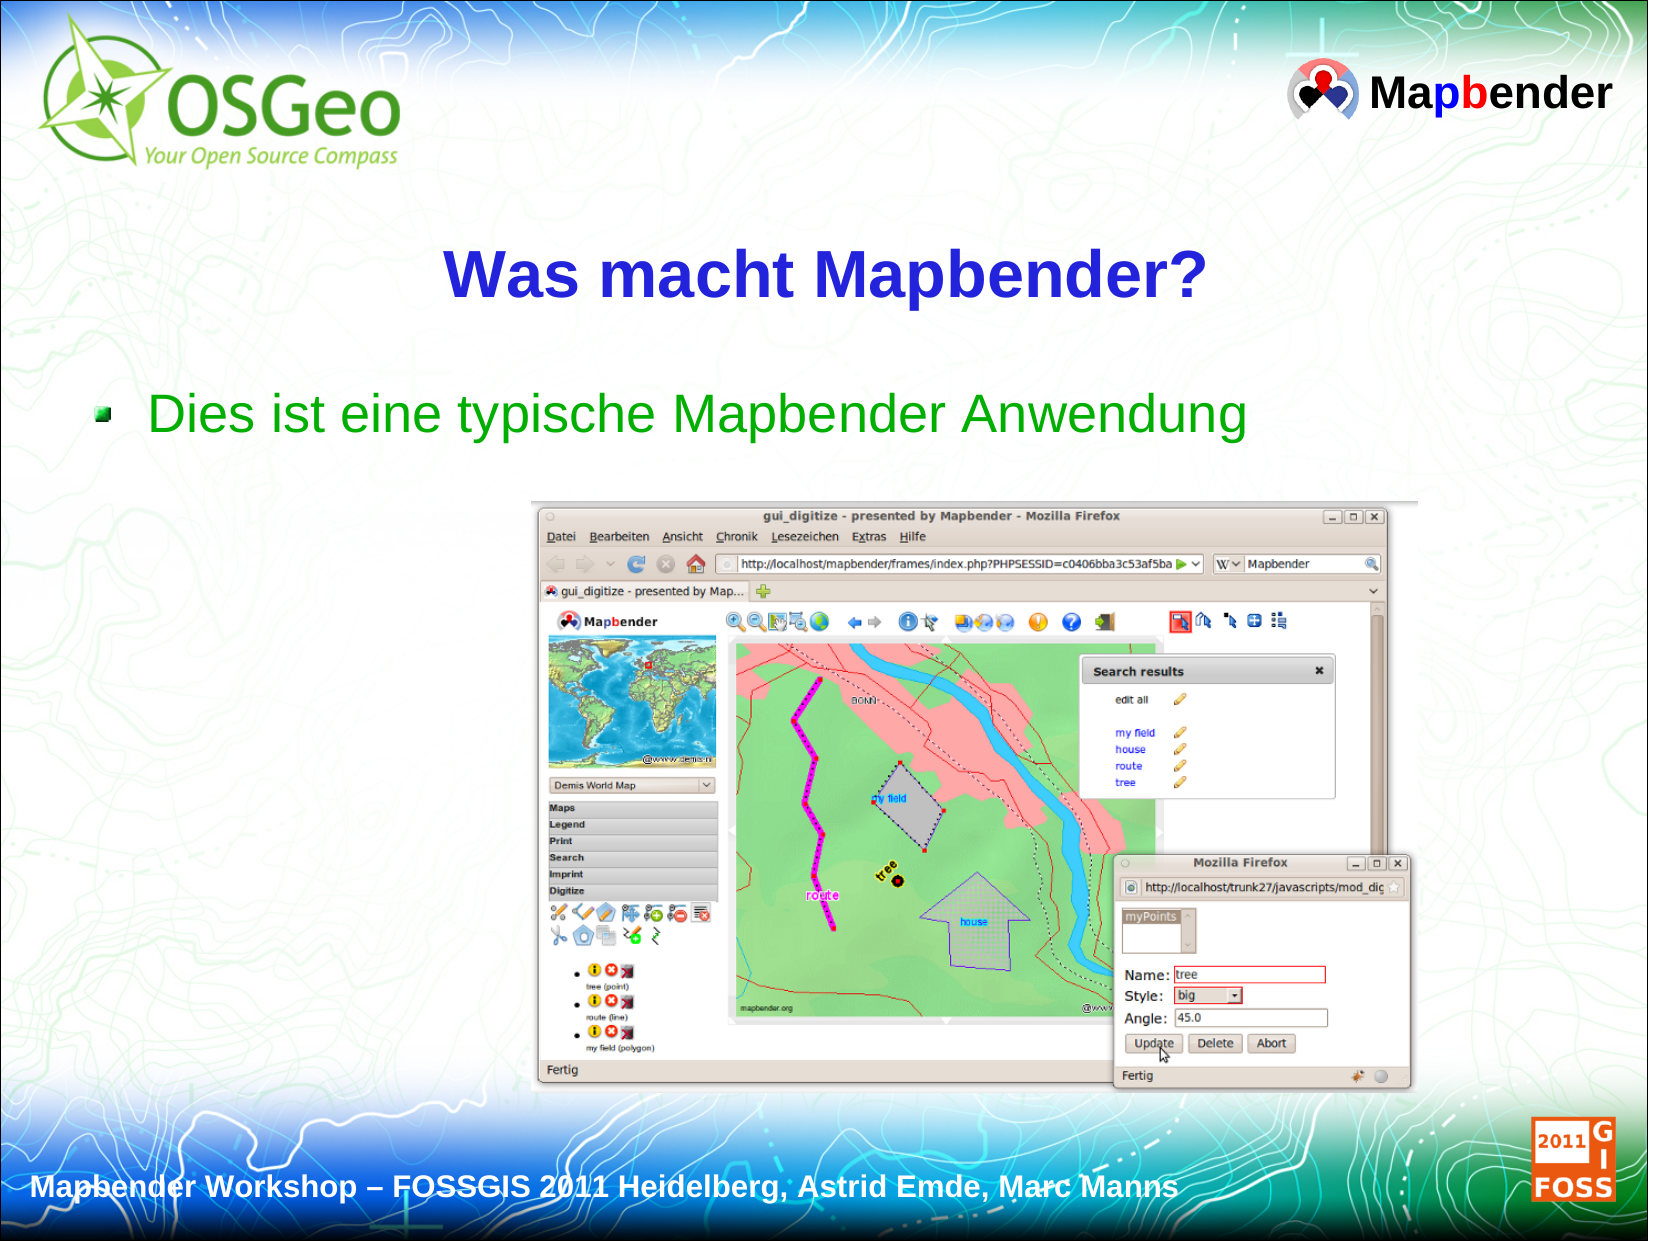

# Was macht Mapbender?
Dies ist eine typische Mapbender Anwendung